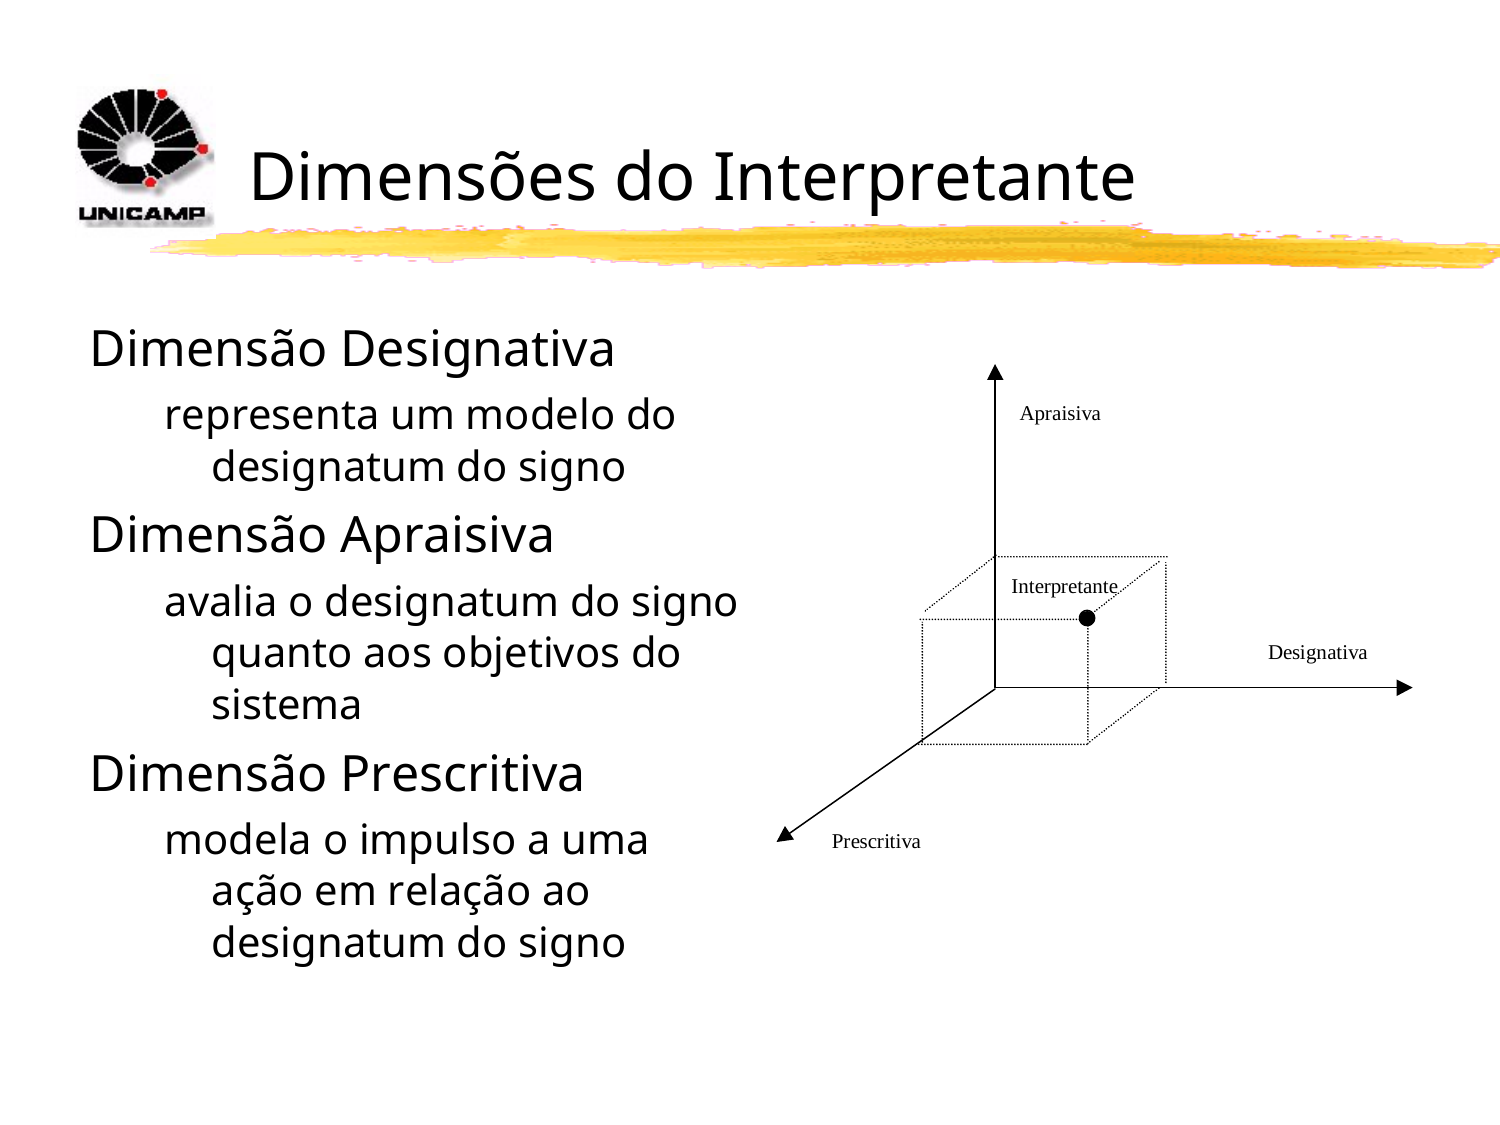

# Dimensões do Interpretante
Dimensão Designativa
representa um modelo do designatum do signo
Dimensão Apraisiva
avalia o designatum do signo quanto aos objetivos do sistema
Dimensão Prescritiva
modela o impulso a uma ação em relação ao designatum do signo